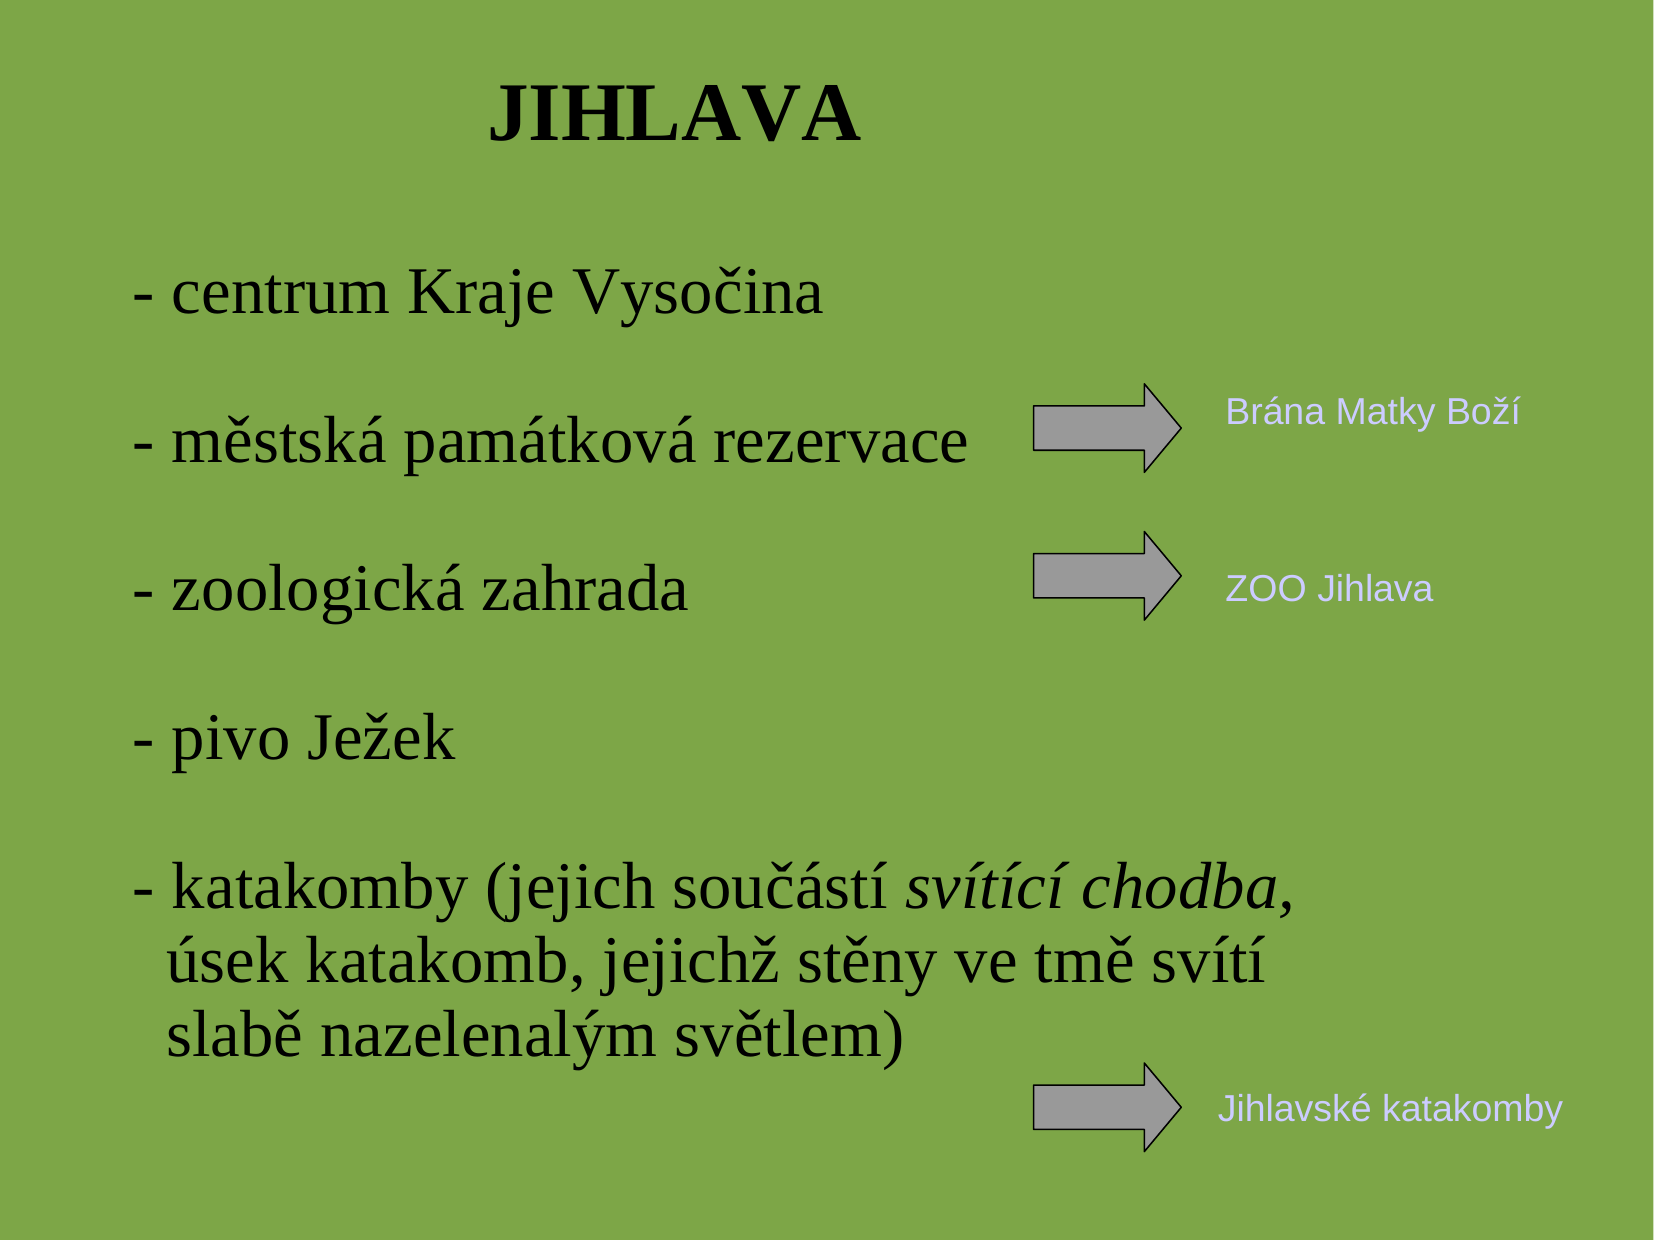

JIHLAVA
- centrum Kraje Vysočina
- městská památková rezervace
- zoologická zahrada
- pivo Ježek
- katakomby (jejich součástí svítící chodba,
 úsek katakomb, jejichž stěny ve tmě svítí
 slabě nazelenalým světlem)
Brána Matky Boží
ZOO Jihlava
Jihlavské katakomby